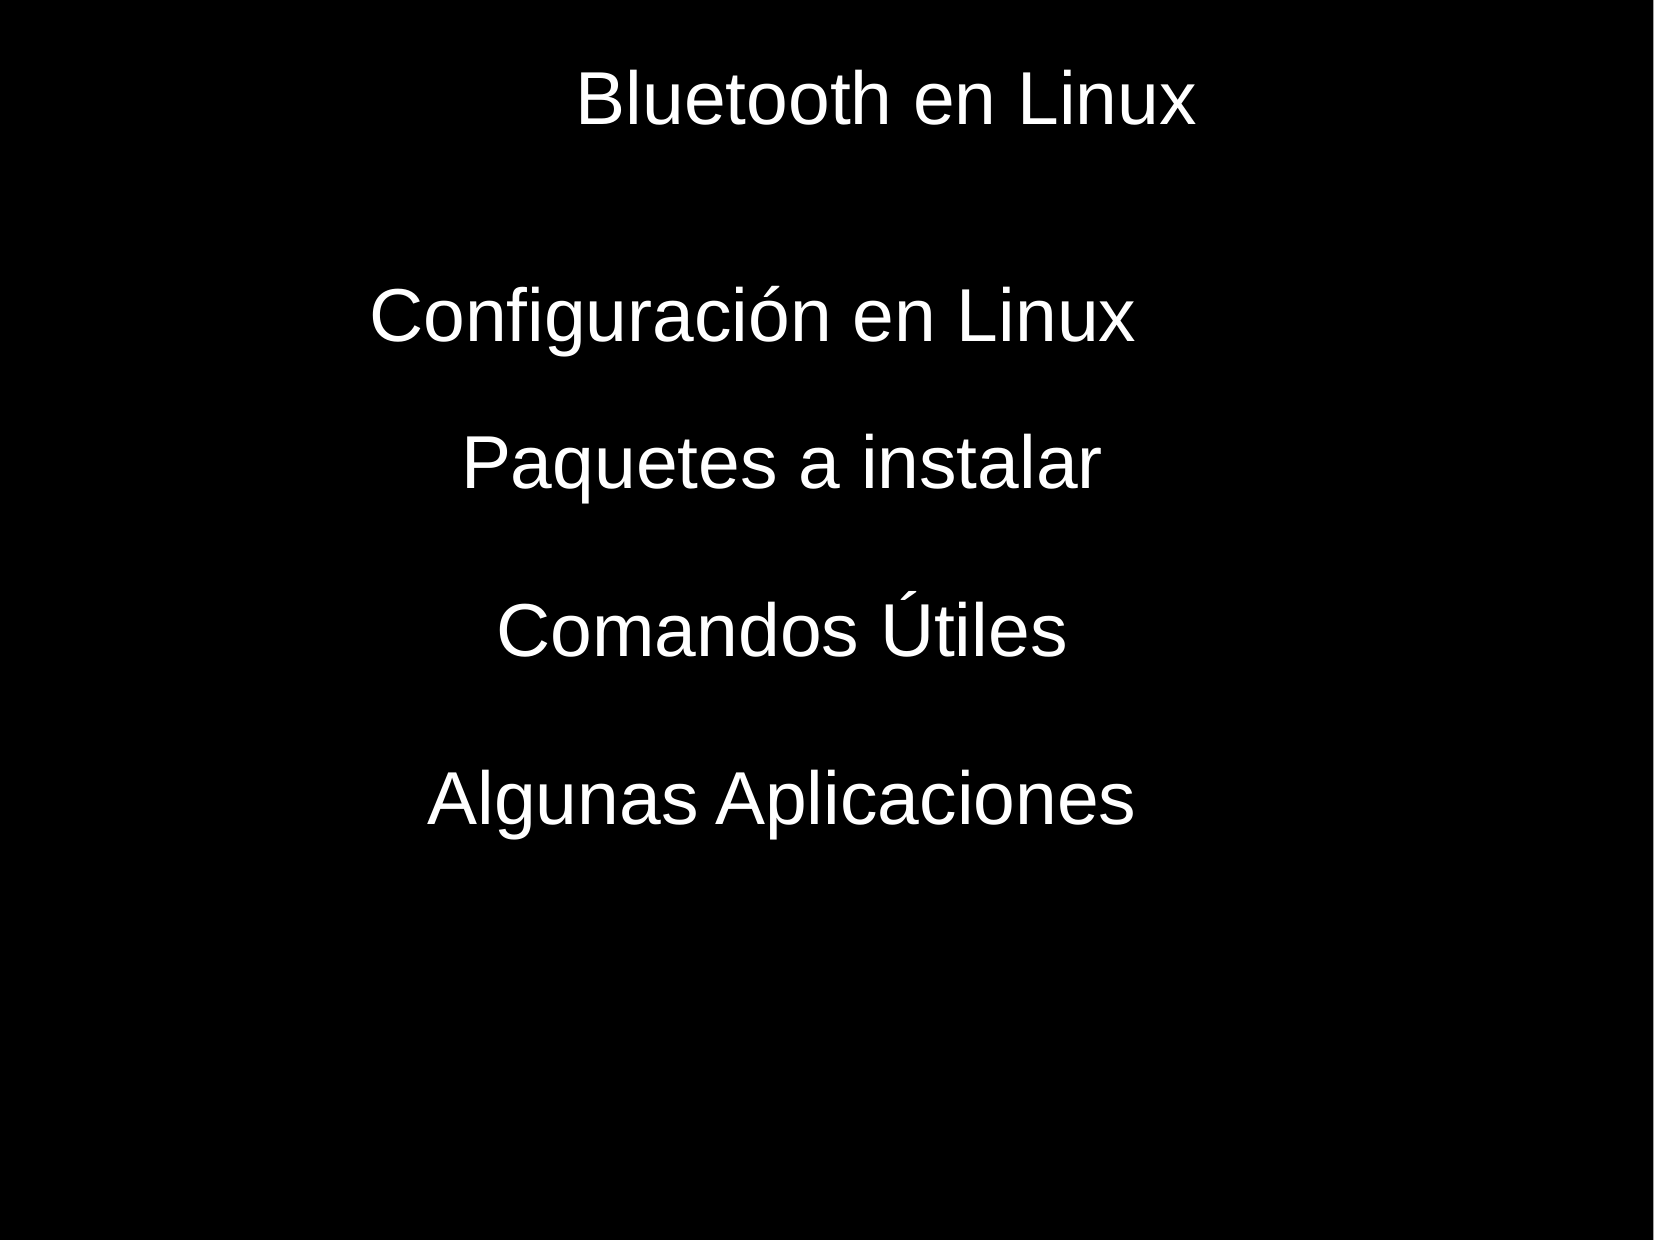

Bluetooth en Linux
Configuración en Linux
Paquetes a instalar
Comandos Útiles
Algunas Aplicaciones